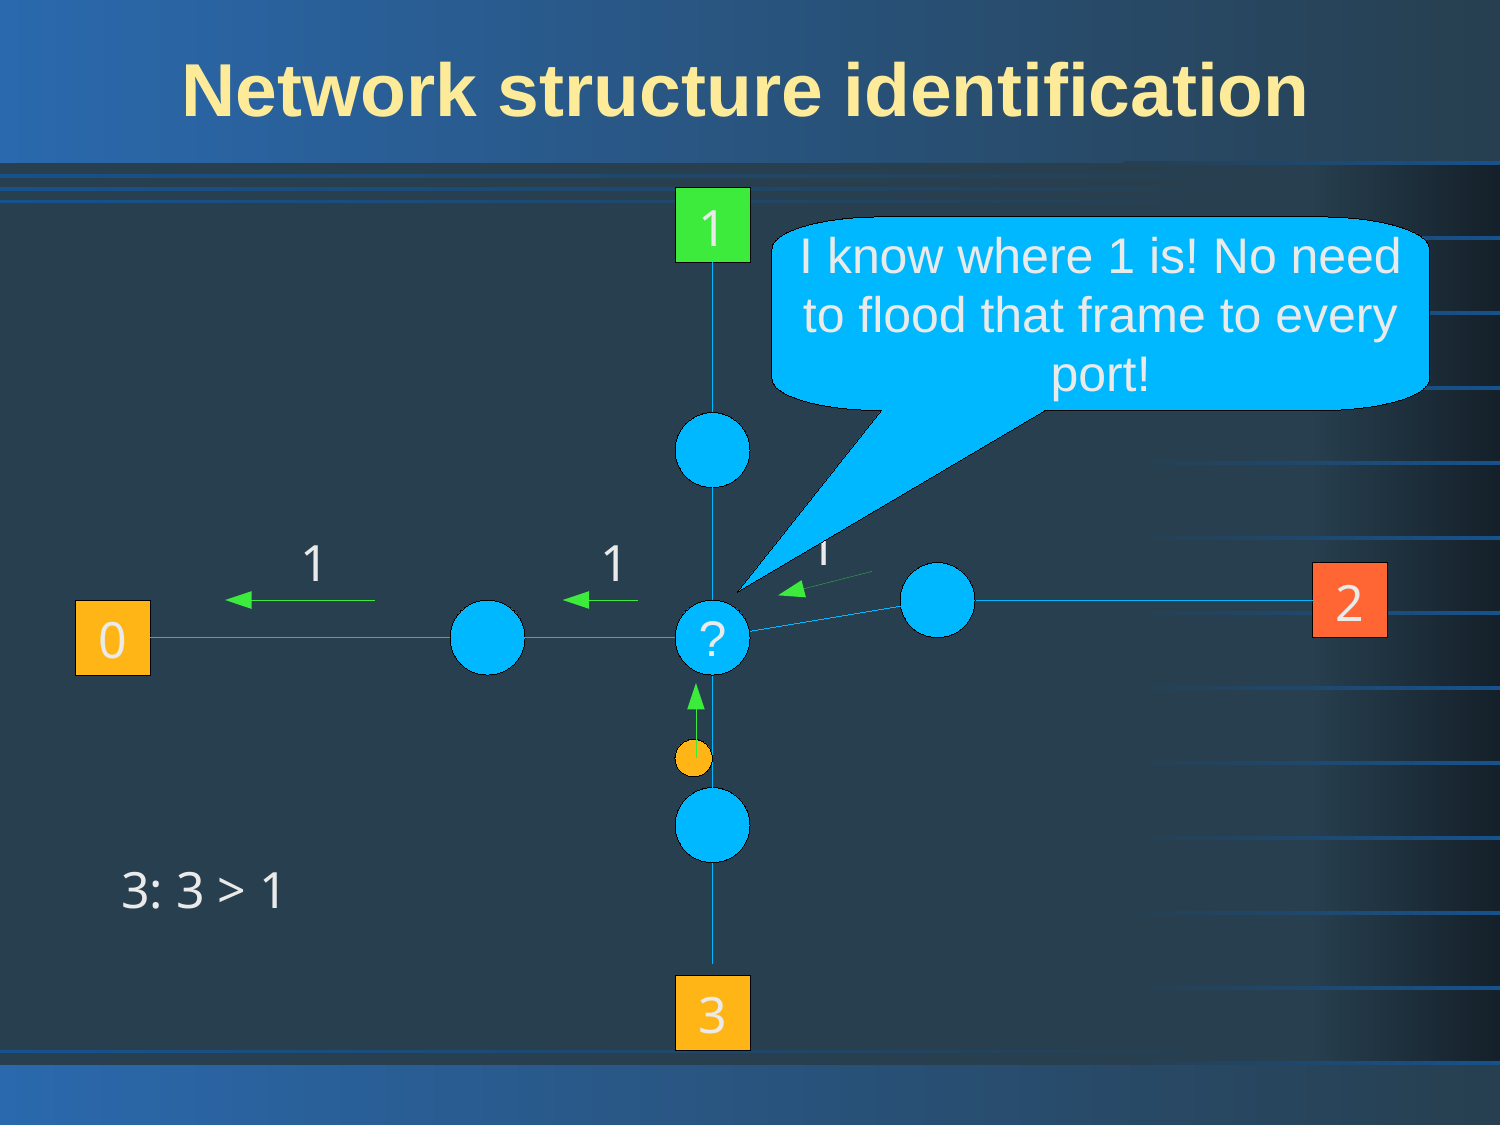

# Network structure identification
1
I know where 1 is! No need to flood that frame to every port!
1
1
1
2
0
?
3: 3 > 1
3